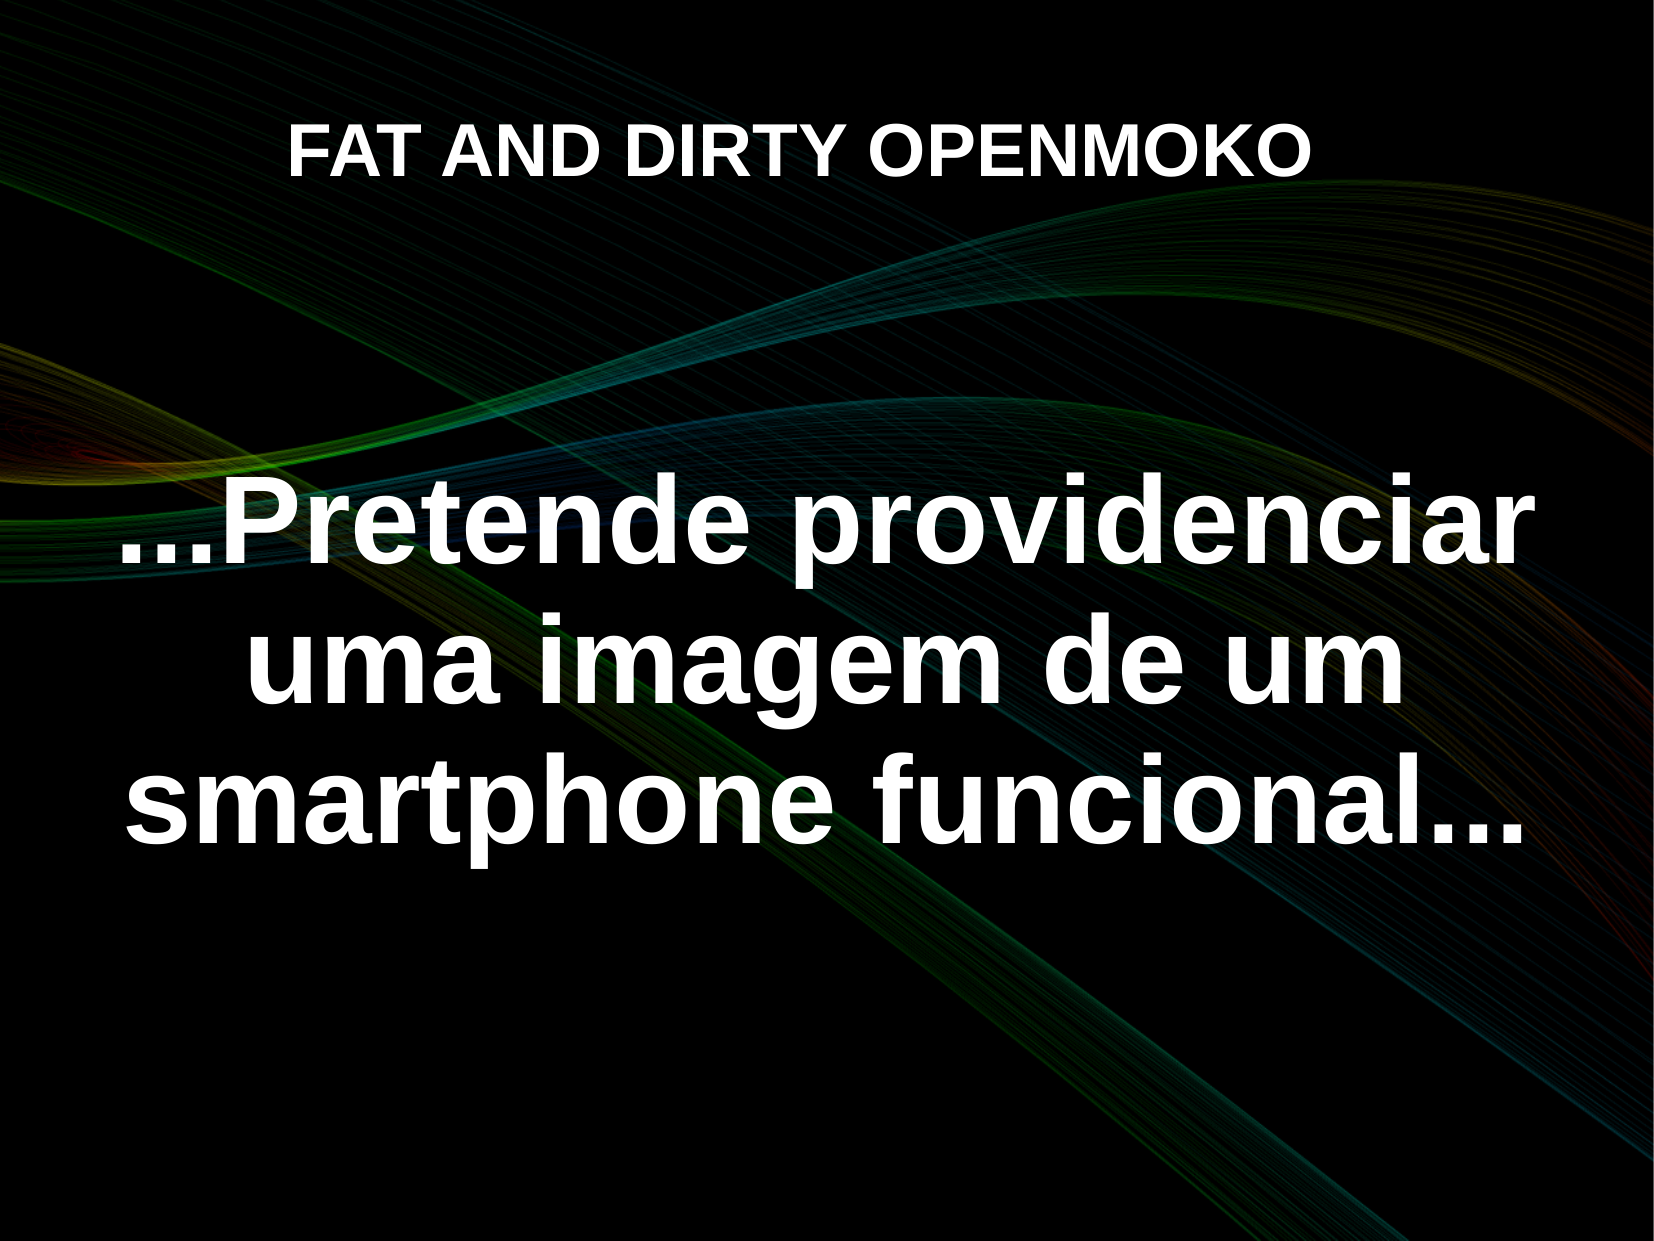

# FAT AND DIRTY OPENMOKO
...Pretende providenciar uma imagem de um smartphone funcional...